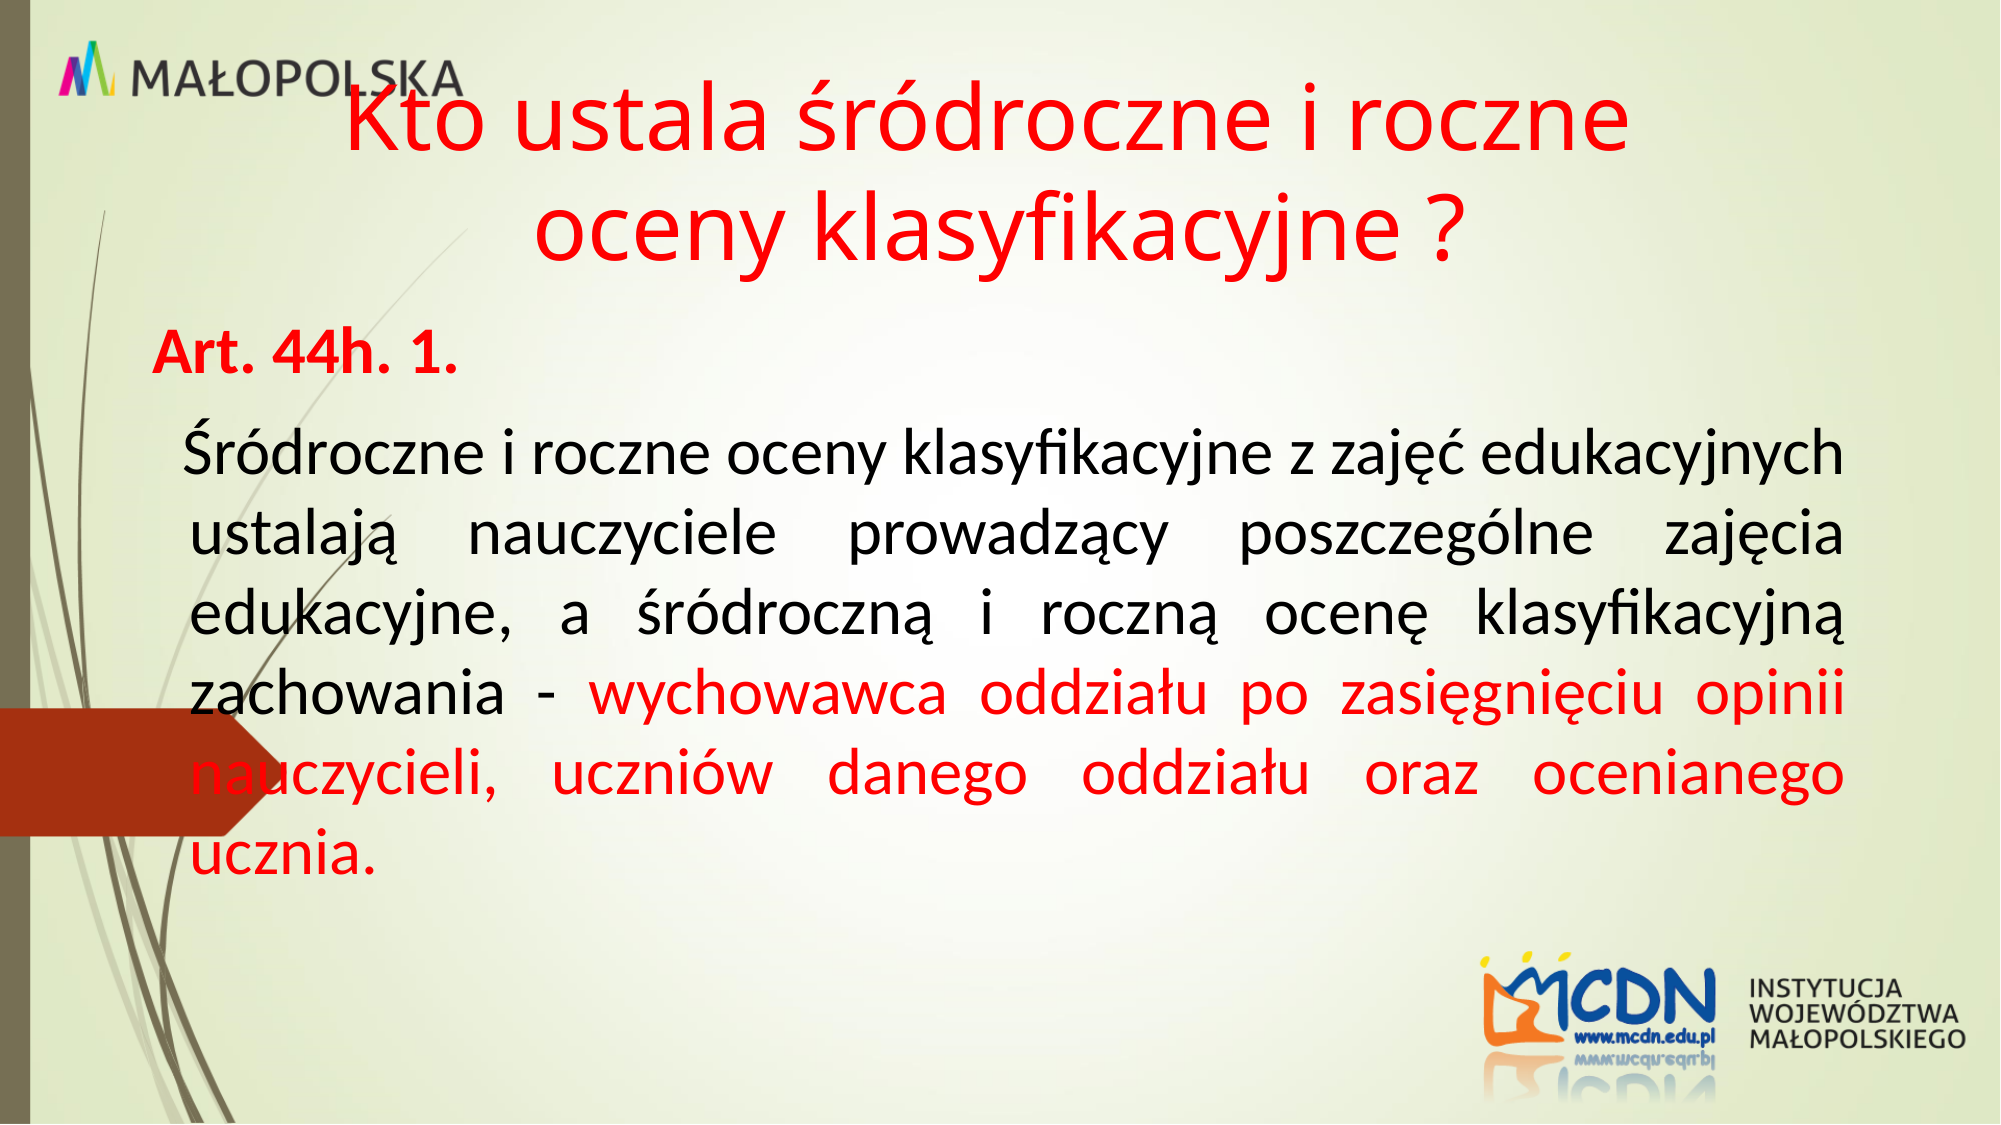

# Kto ustala śródroczne i roczne oceny klasyfikacyjne ?
Art. 44h. 1.
 Śródroczne i roczne oceny klasyfikacyjne z zajęć edukacyjnych ustalają nauczyciele prowadzący poszczególne zajęcia edukacyjne, a śródroczną i roczną ocenę klasyfikacyjną zachowania - wychowawca oddziału po zasięgnięciu opinii nauczycieli, uczniów danego oddziału oraz ocenianego ucznia.